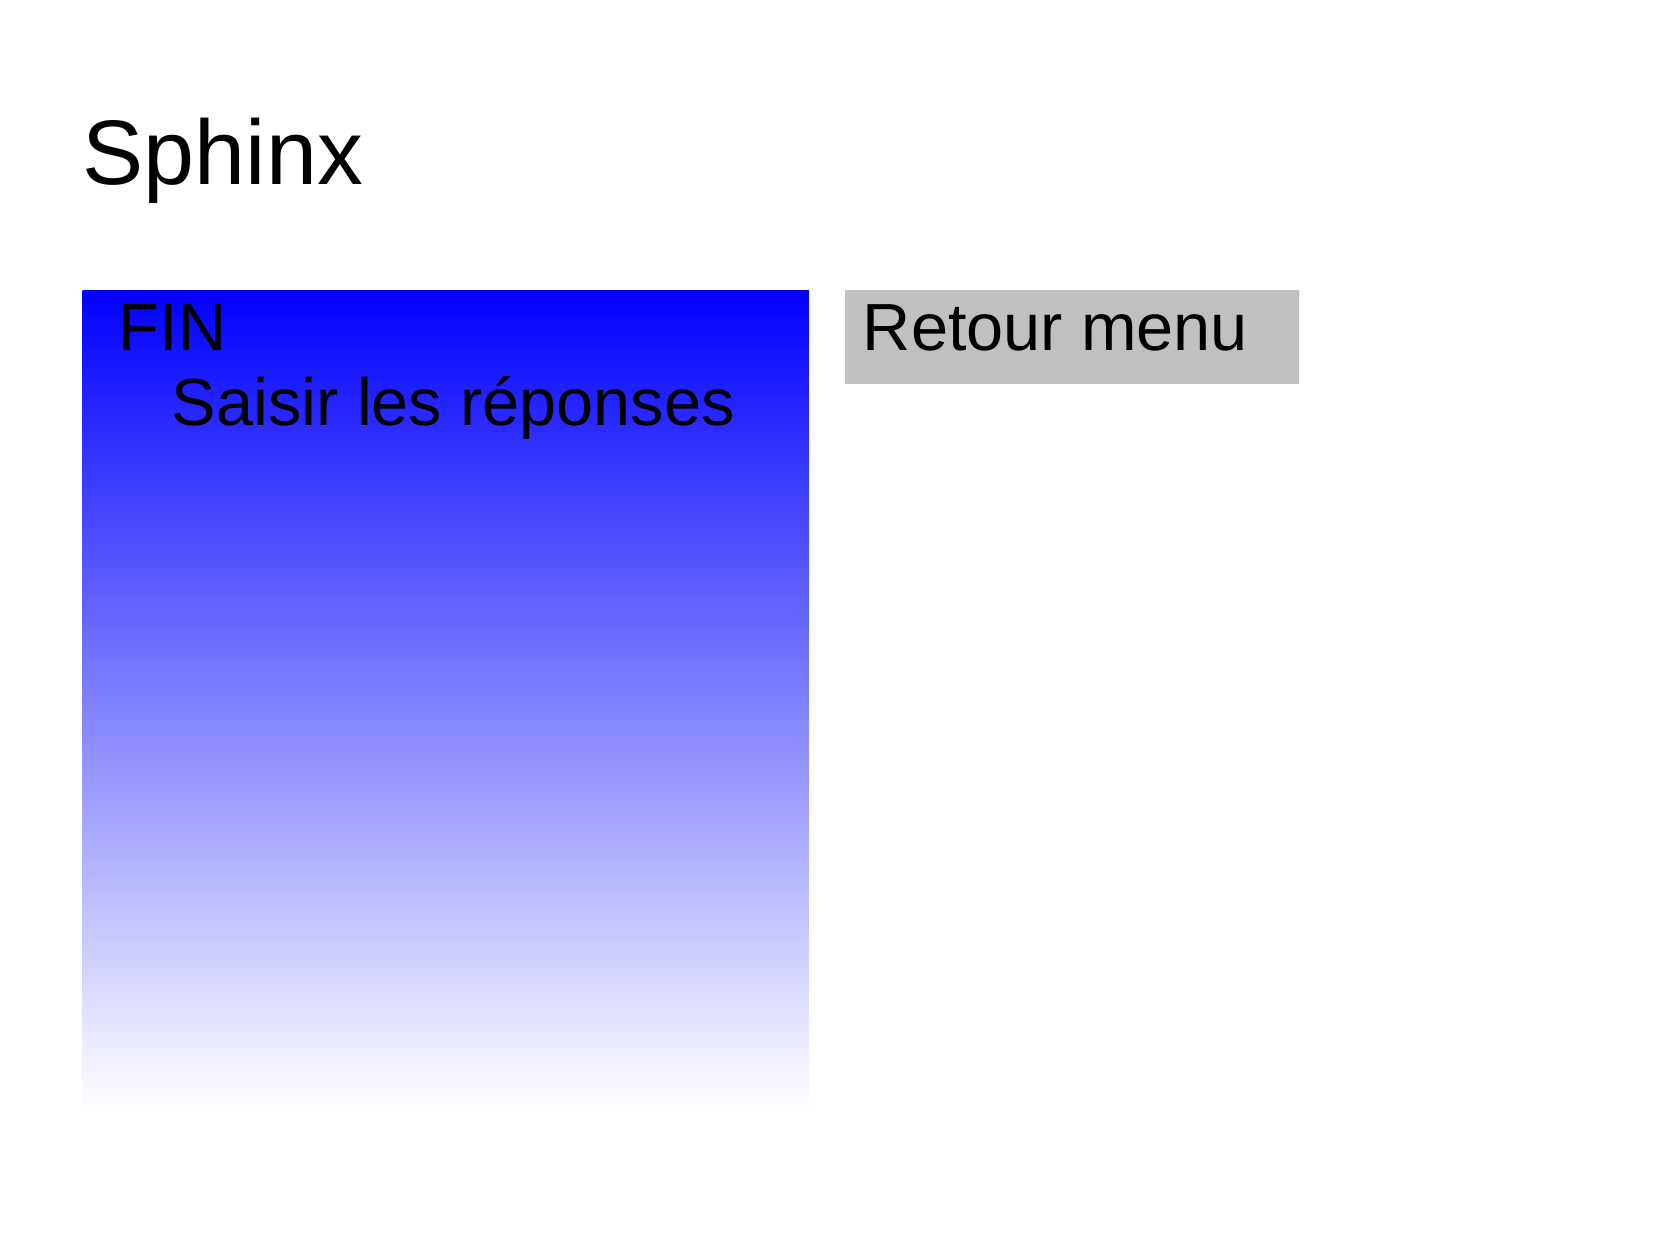

# Sphinx
 FIN
 Saisir les réponses
Retour menu